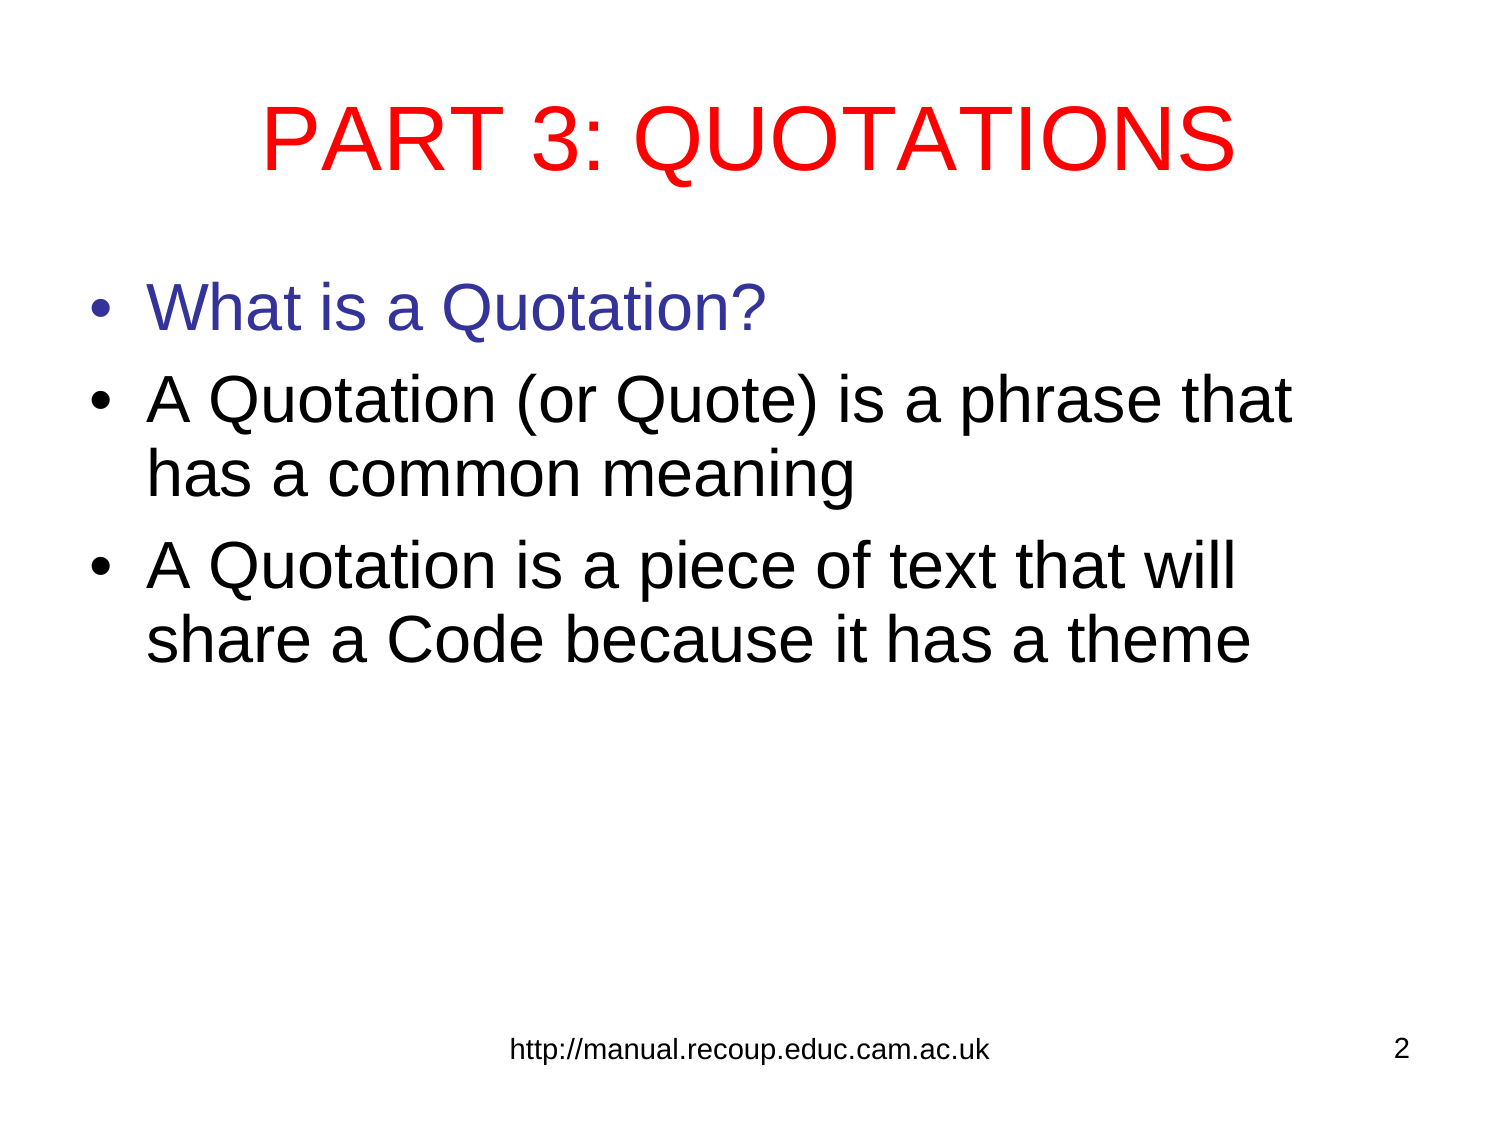

# PART 3: QUOTATIONS
What is a Quotation?
A Quotation (or Quote) is a phrase that has a common meaning
A Quotation is a piece of text that will share a Code because it has a theme
2
http://manual.recoup.educ.cam.ac.uk